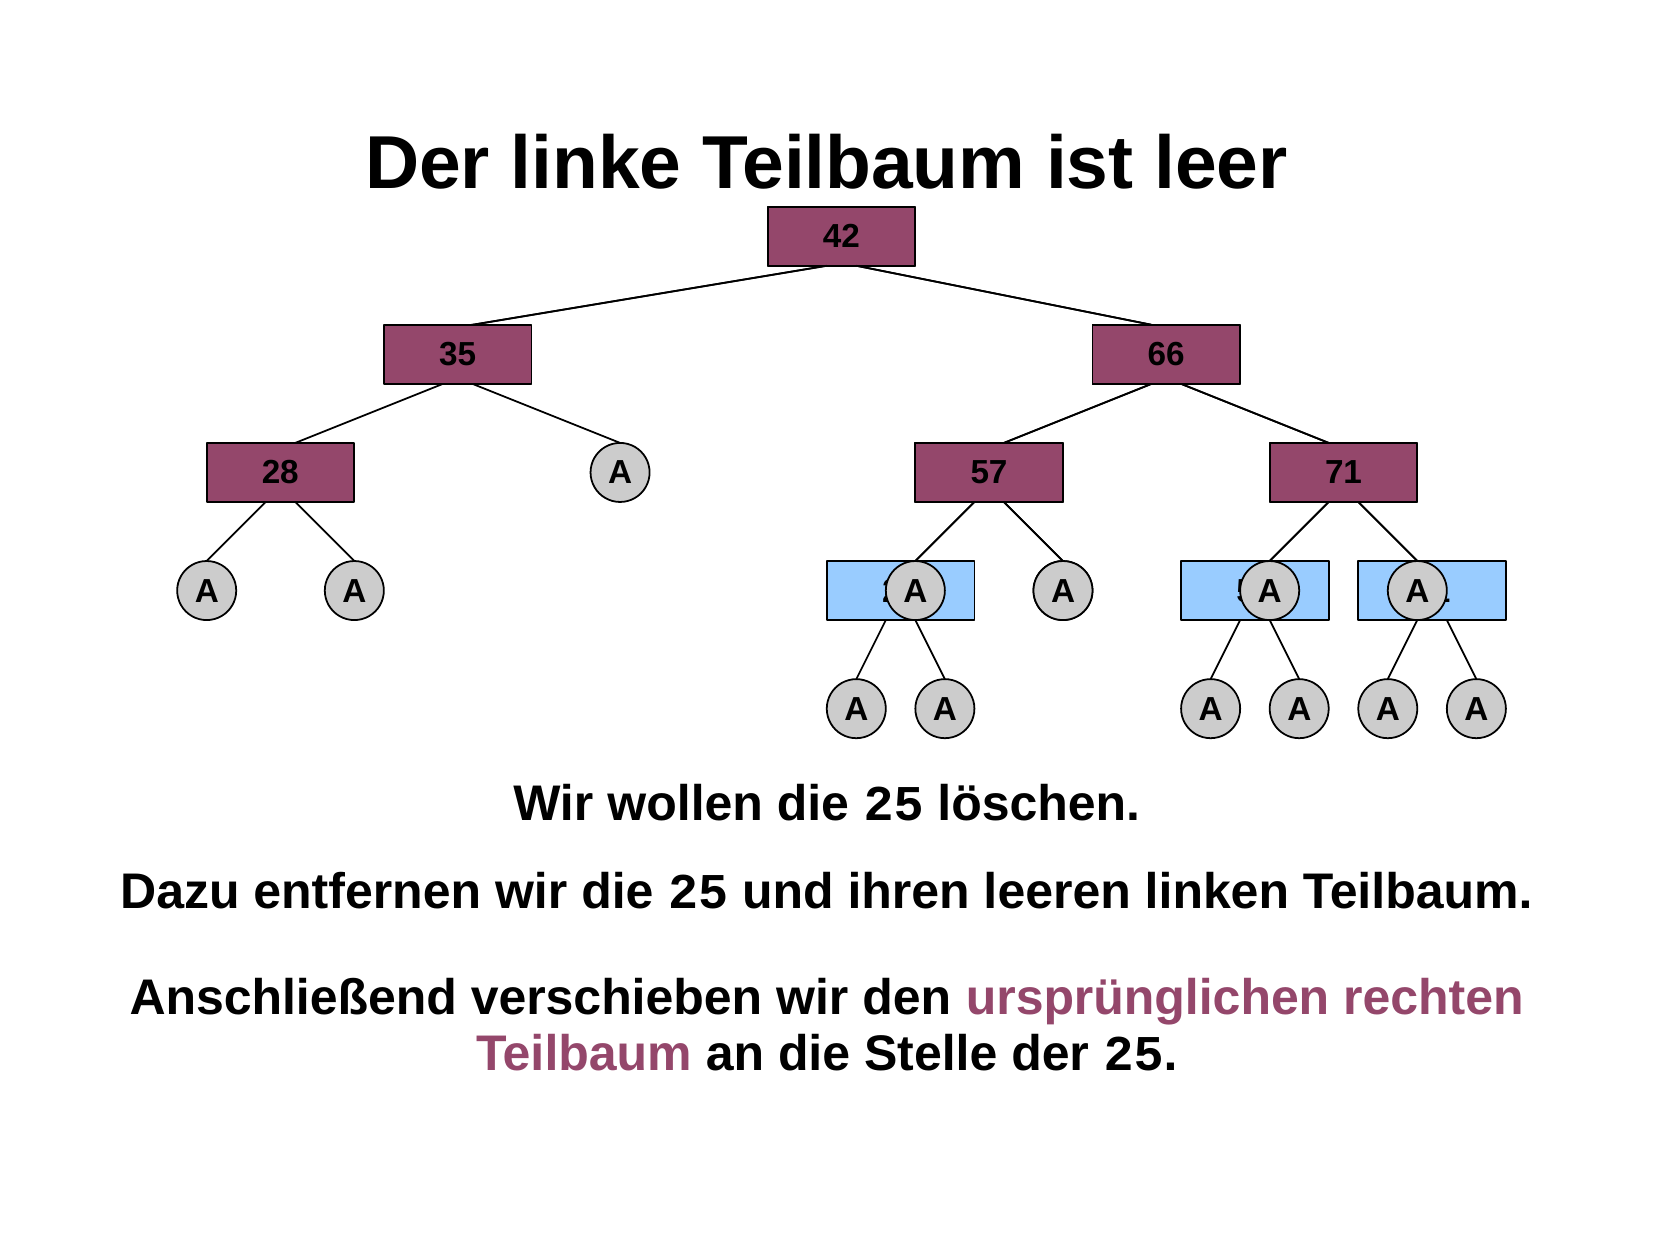

# Der linke Teilbaum ist leer
25
42
35
A
42
66
28
A
35
57
66
71
A
A
28
A
A
A
57
A
71
A
A
A
A
A
A
A
Wir wollen die 25 löschen.
Dazu entfernen wir die 25 und ihren leeren linken Teilbaum.
Anschließend verschieben wir den ursprünglichen rechten Teilbaum an die Stelle der 25.